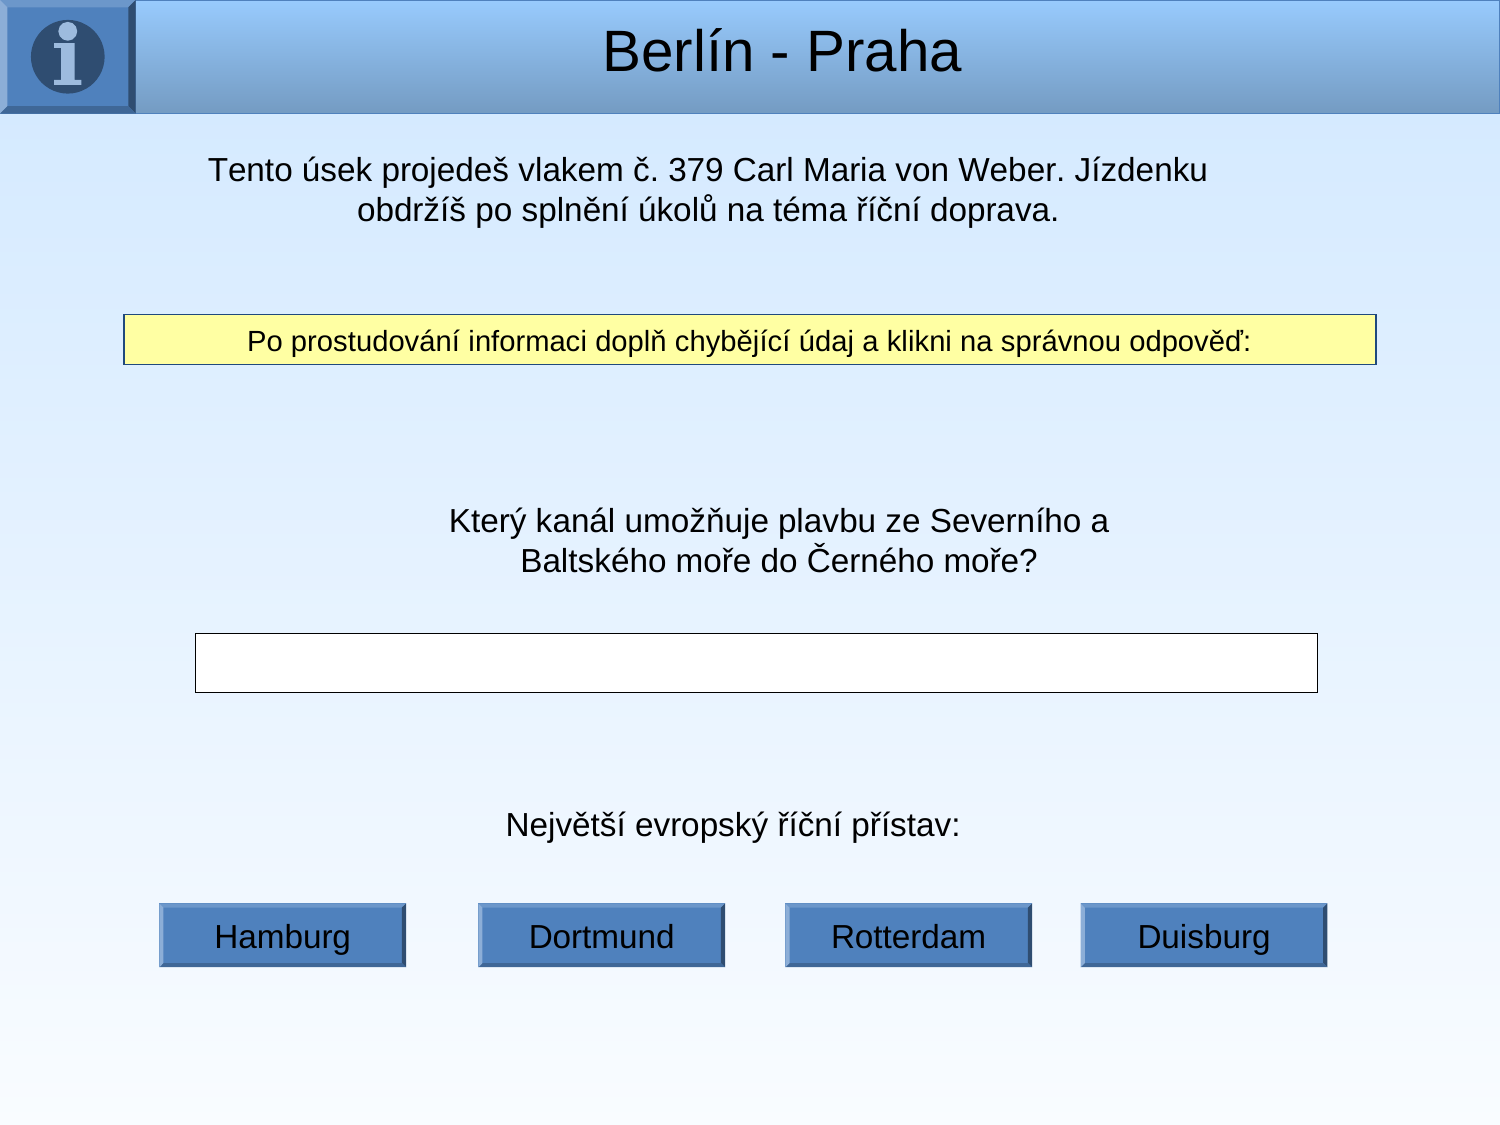

# Berlín - Praha
Tento úsek projedeš vlakem č. 379 Carl Maria von Weber. Jízdenku obdržíš po splnění úkolů na téma říční doprava.
Po prostudování informaci doplň chybějící údaj a klikni na správnou odpověď:
Který kanál umožňuje plavbu ze Severního a Baltského moře do Černého moře?
Největší evropský říční přístav:
Hamburg
Dortmund
Rotterdam
Duisburg